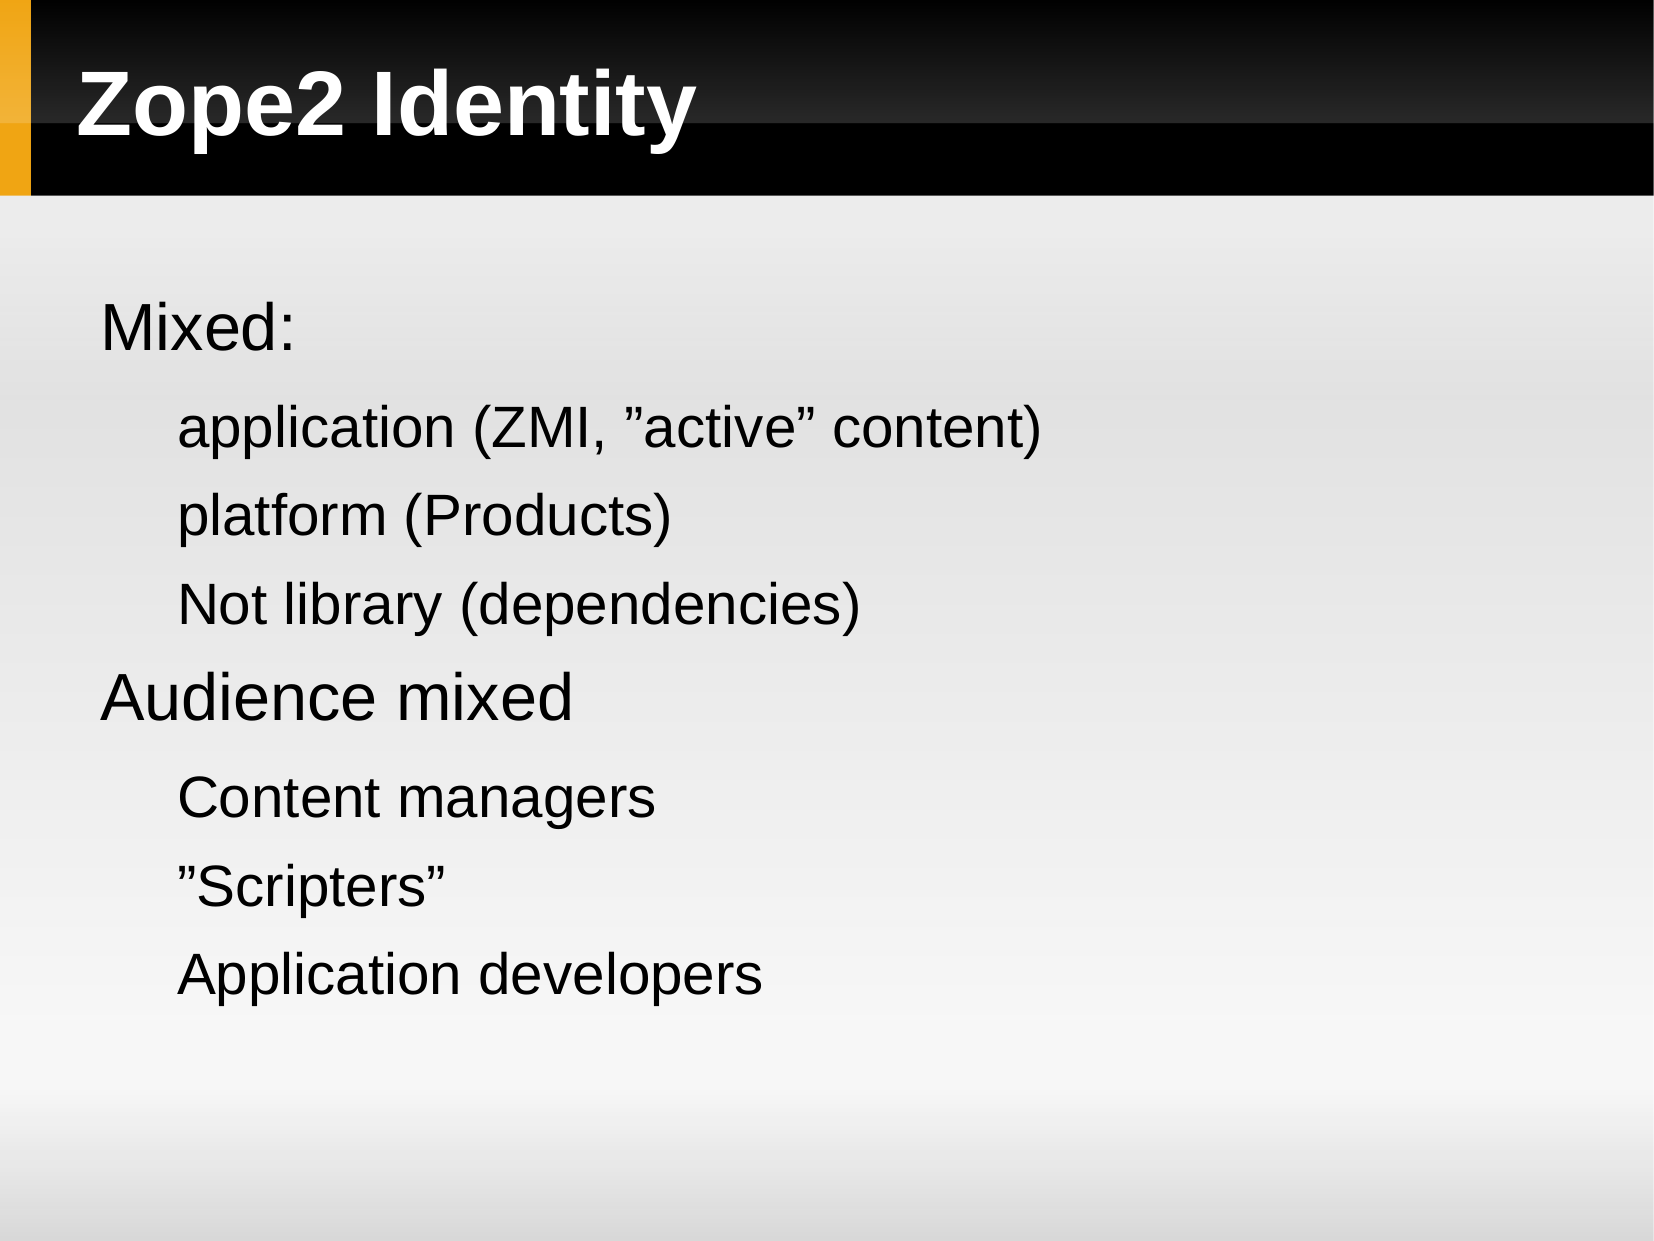

# Zope2 Identity
Mixed:
application (ZMI, ”active” content)
platform (Products)
Not library (dependencies)
Audience mixed
Content managers
”Scripters”
Application developers